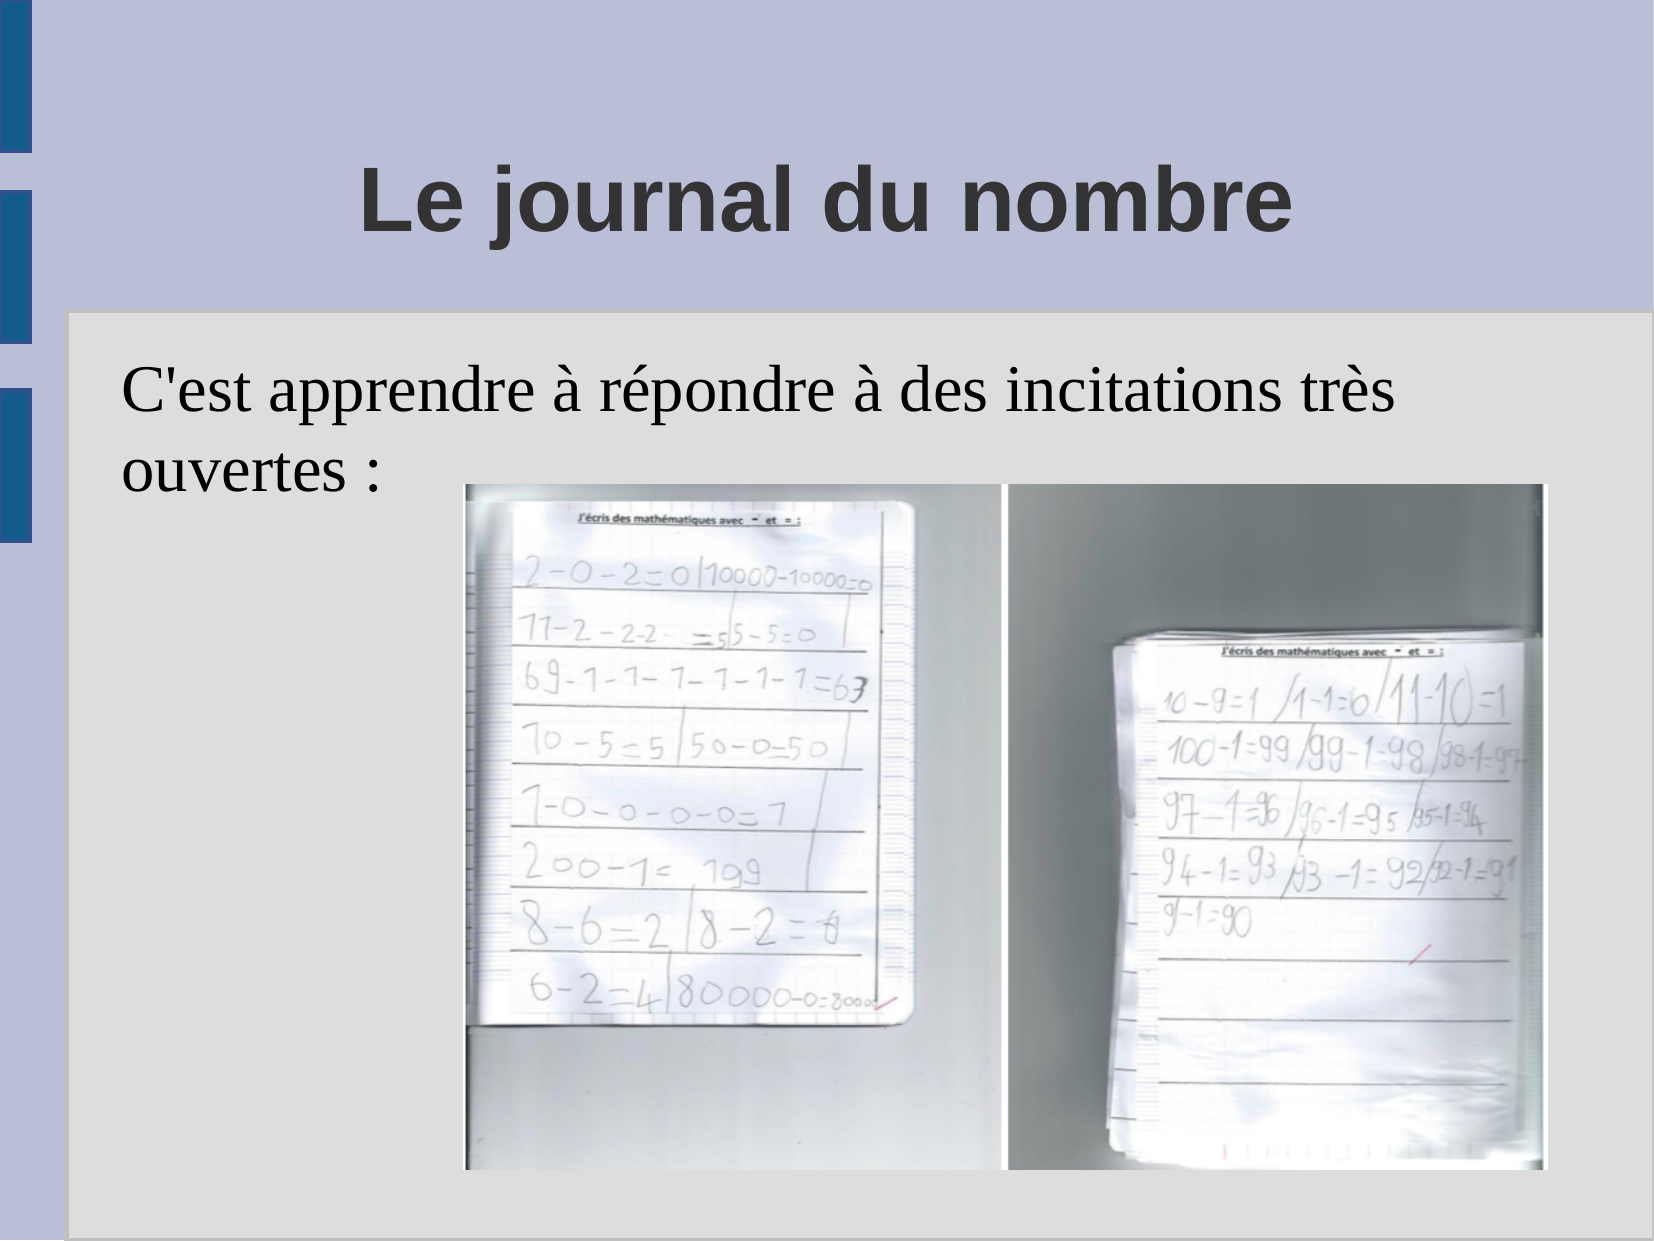

# Le journal du nombre
C'est apprendre à répondre à des incitations très ouvertes :